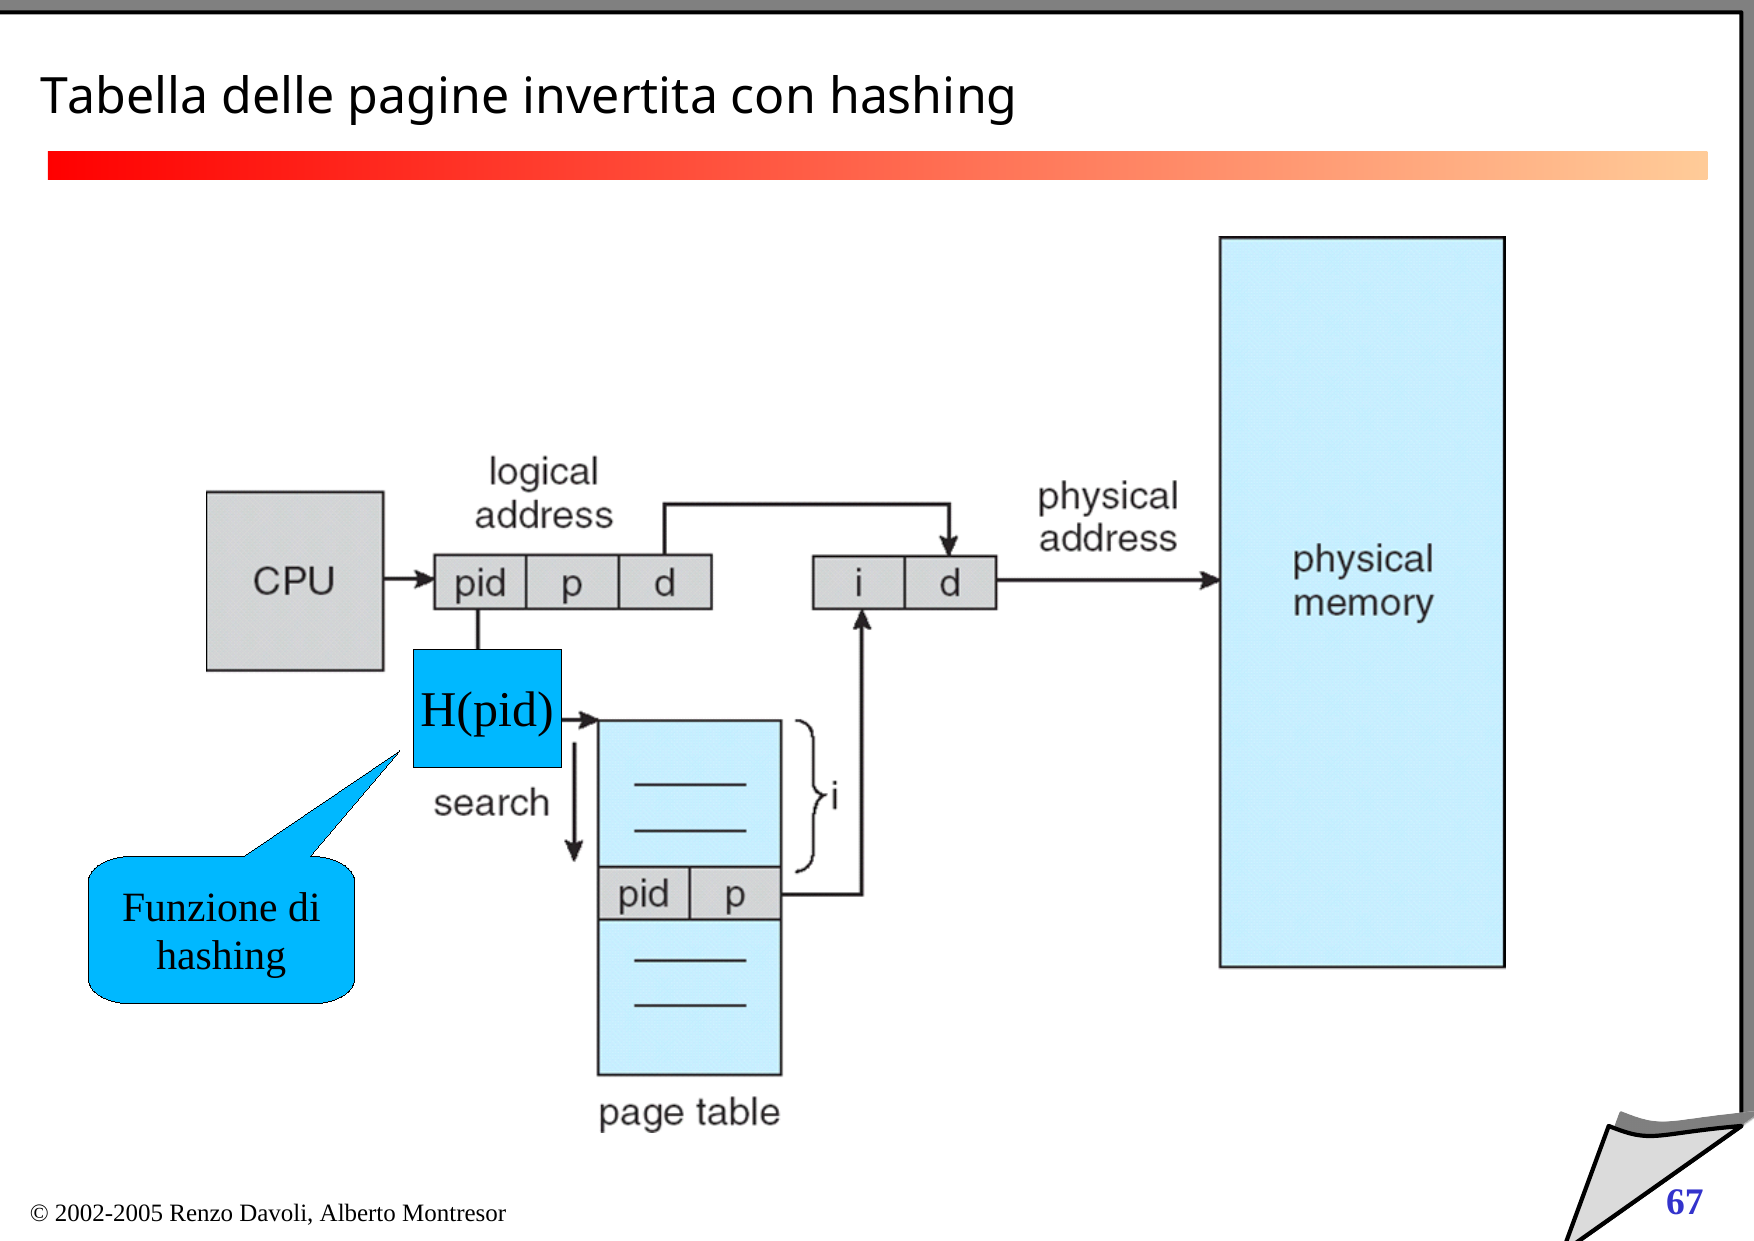

# Tabella delle pagine invertita con hashing
H(pid)
Funzione di
hashing